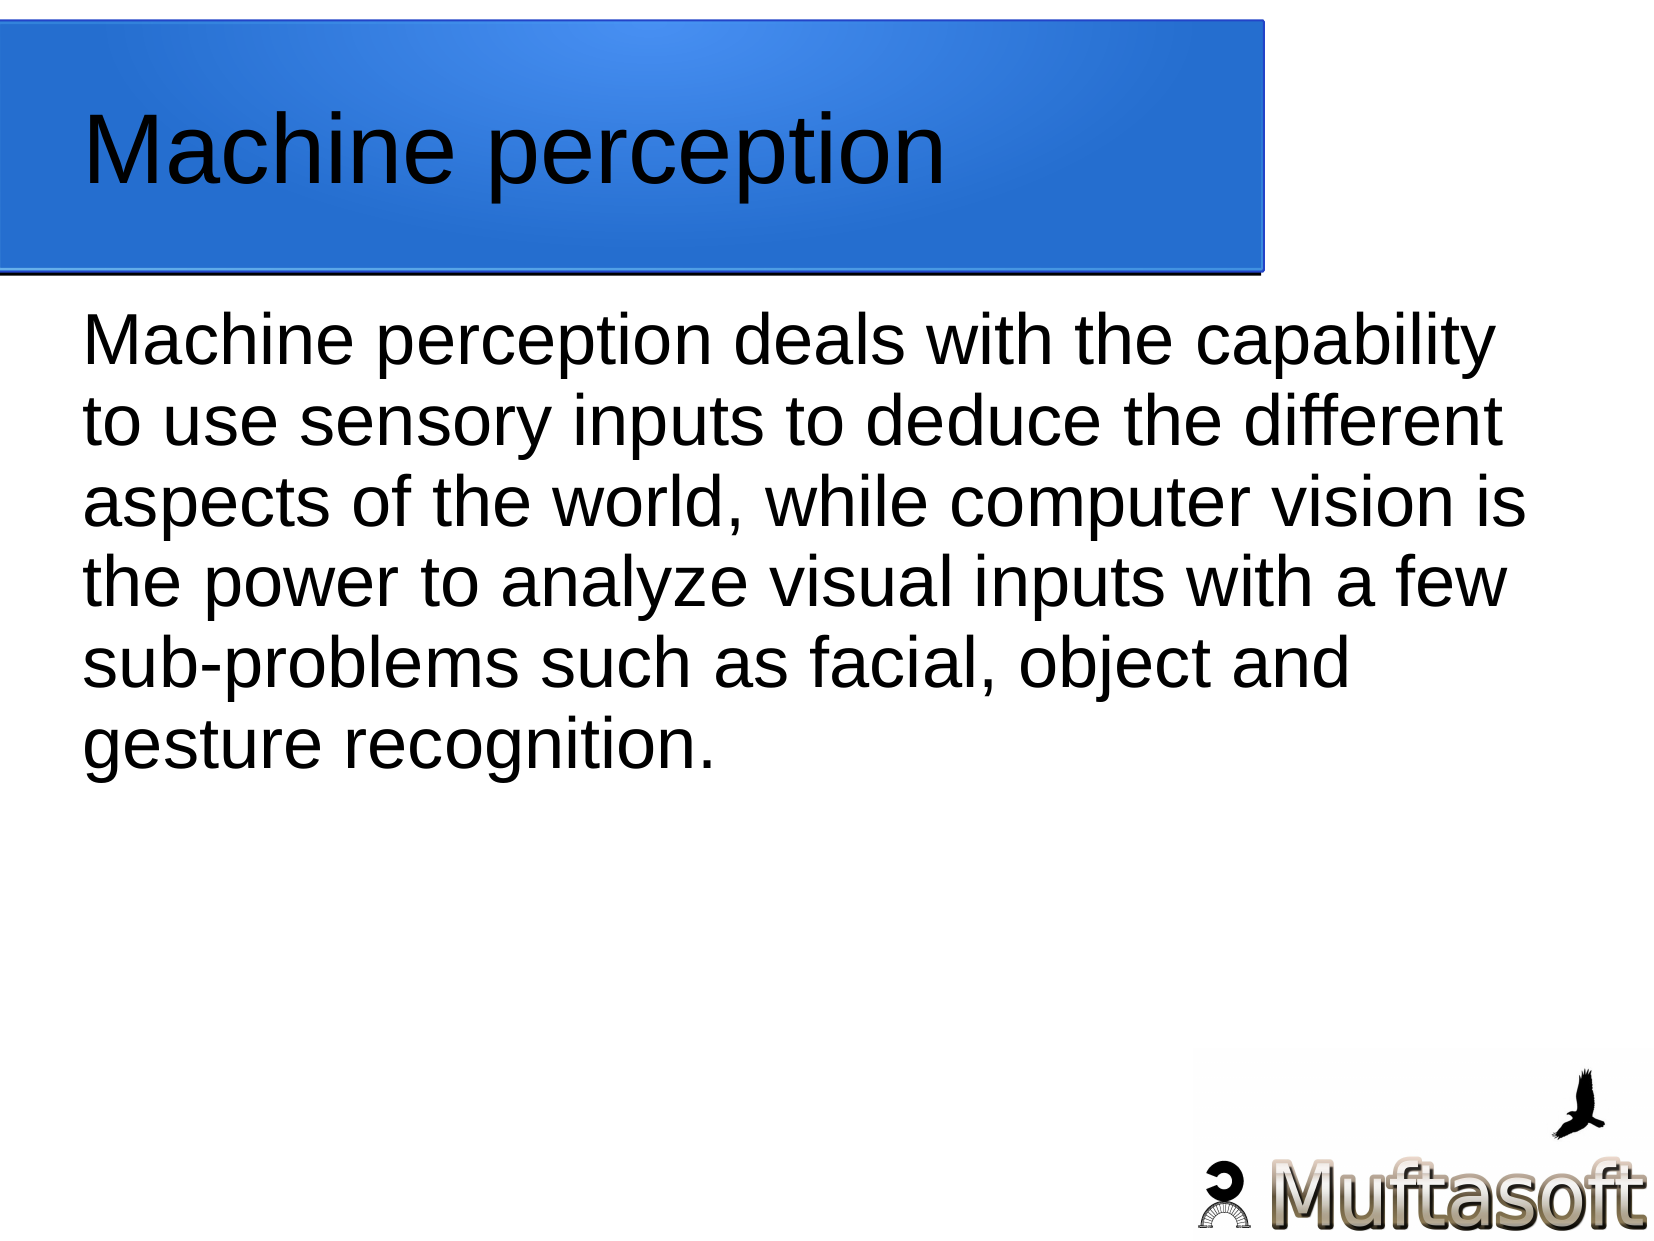

# Machine perception
Machine perception deals with the capability to use sensory inputs to deduce the different aspects of the world, while computer vision is the power to analyze visual inputs with a few sub-problems such as facial, object and gesture recognition.